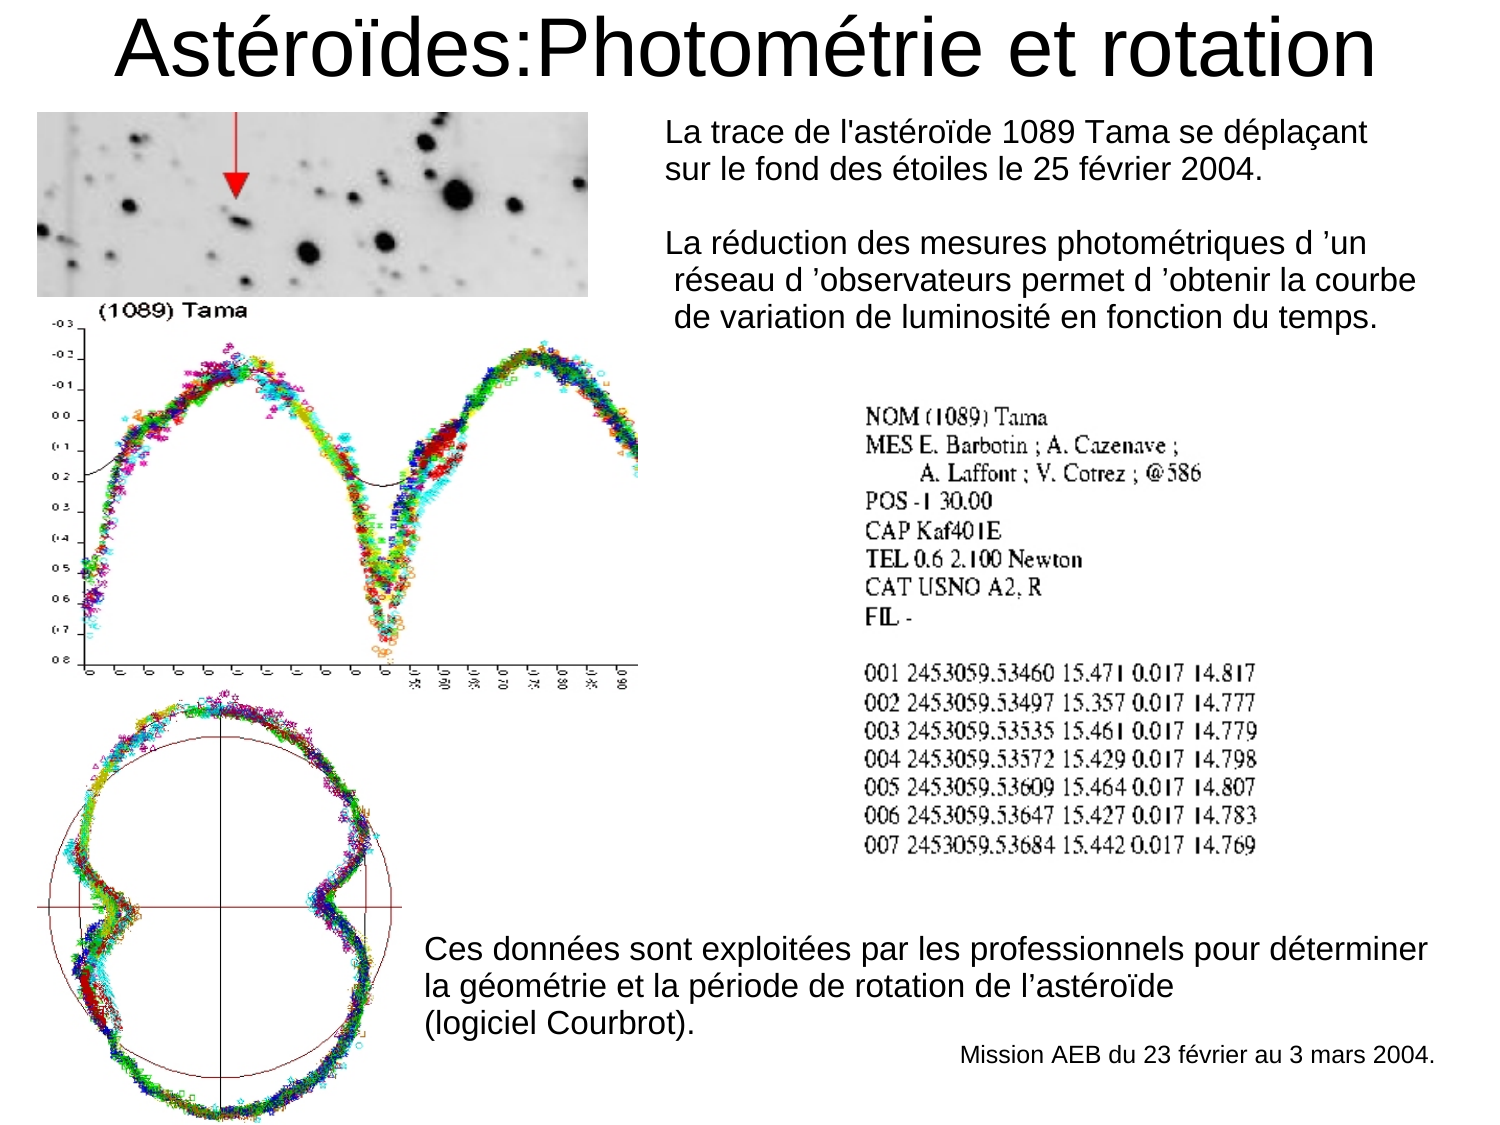

Astéroïdes:Photométrie et rotation
La trace de l'astéroïde 1089 Tama se déplaçant
sur le fond des étoiles le 25 février 2004.
La réduction des mesures photométriques d ’un
 réseau d ’observateurs permet d ’obtenir la courbe
 de variation de luminosité en fonction du temps.
 Ces données sont exploitées par les professionnels pour déterminer
 la géométrie et la période de rotation de l’astéroïde
 (logiciel Courbrot).
		 Mission AEB du 23 février au 3 mars 2004.